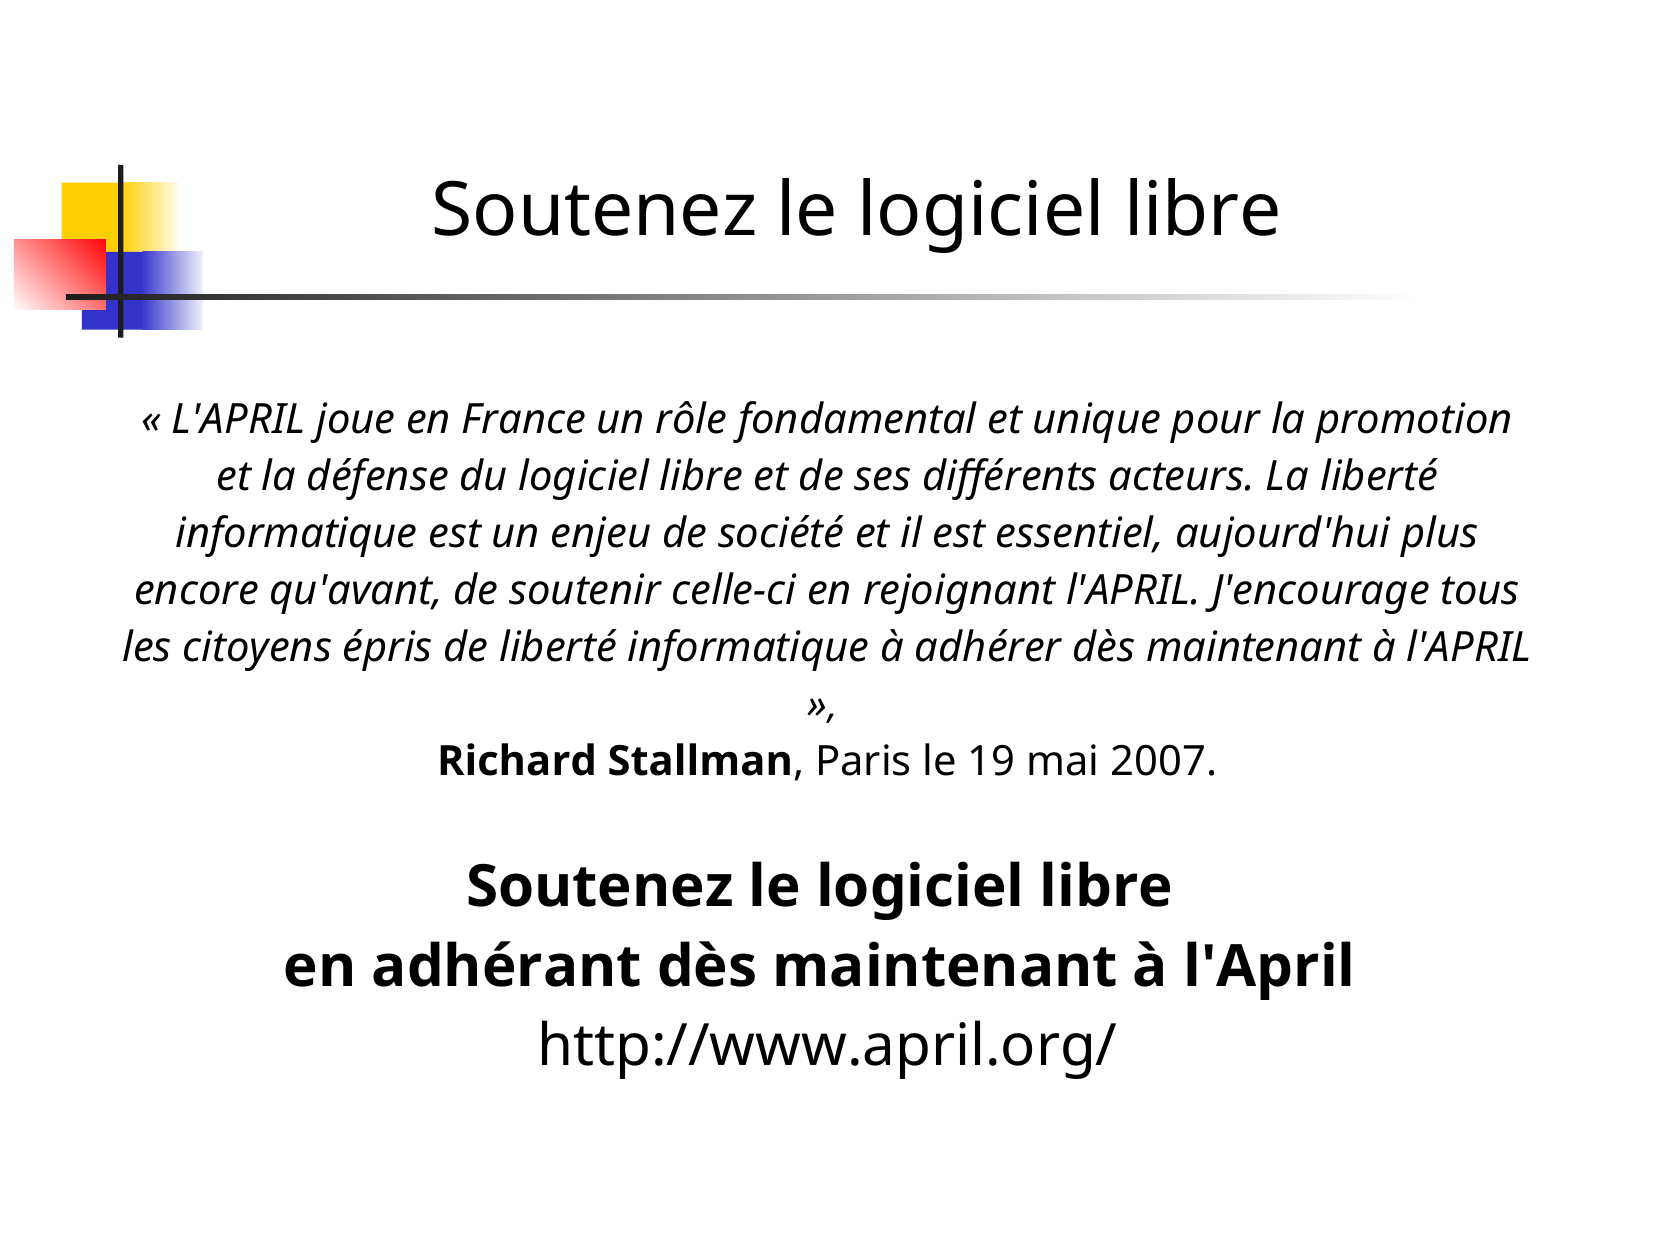

# Soutenez le logiciel libre
« L'APRIL joue en France un rôle fondamental et unique pour la promotion et la défense du logiciel libre et de ses différents acteurs. La liberté informatique est un enjeu de société et il est essentiel, aujourd'hui plus encore qu'avant, de soutenir celle-ci en rejoignant l'APRIL. J'encourage tous les citoyens épris de liberté informatique à adhérer dès maintenant à l'APRIL »,
Richard Stallman, Paris le 19 mai 2007.
Soutenez le logiciel libre
en adhérant dès maintenant à l'April
http://www.april.org/